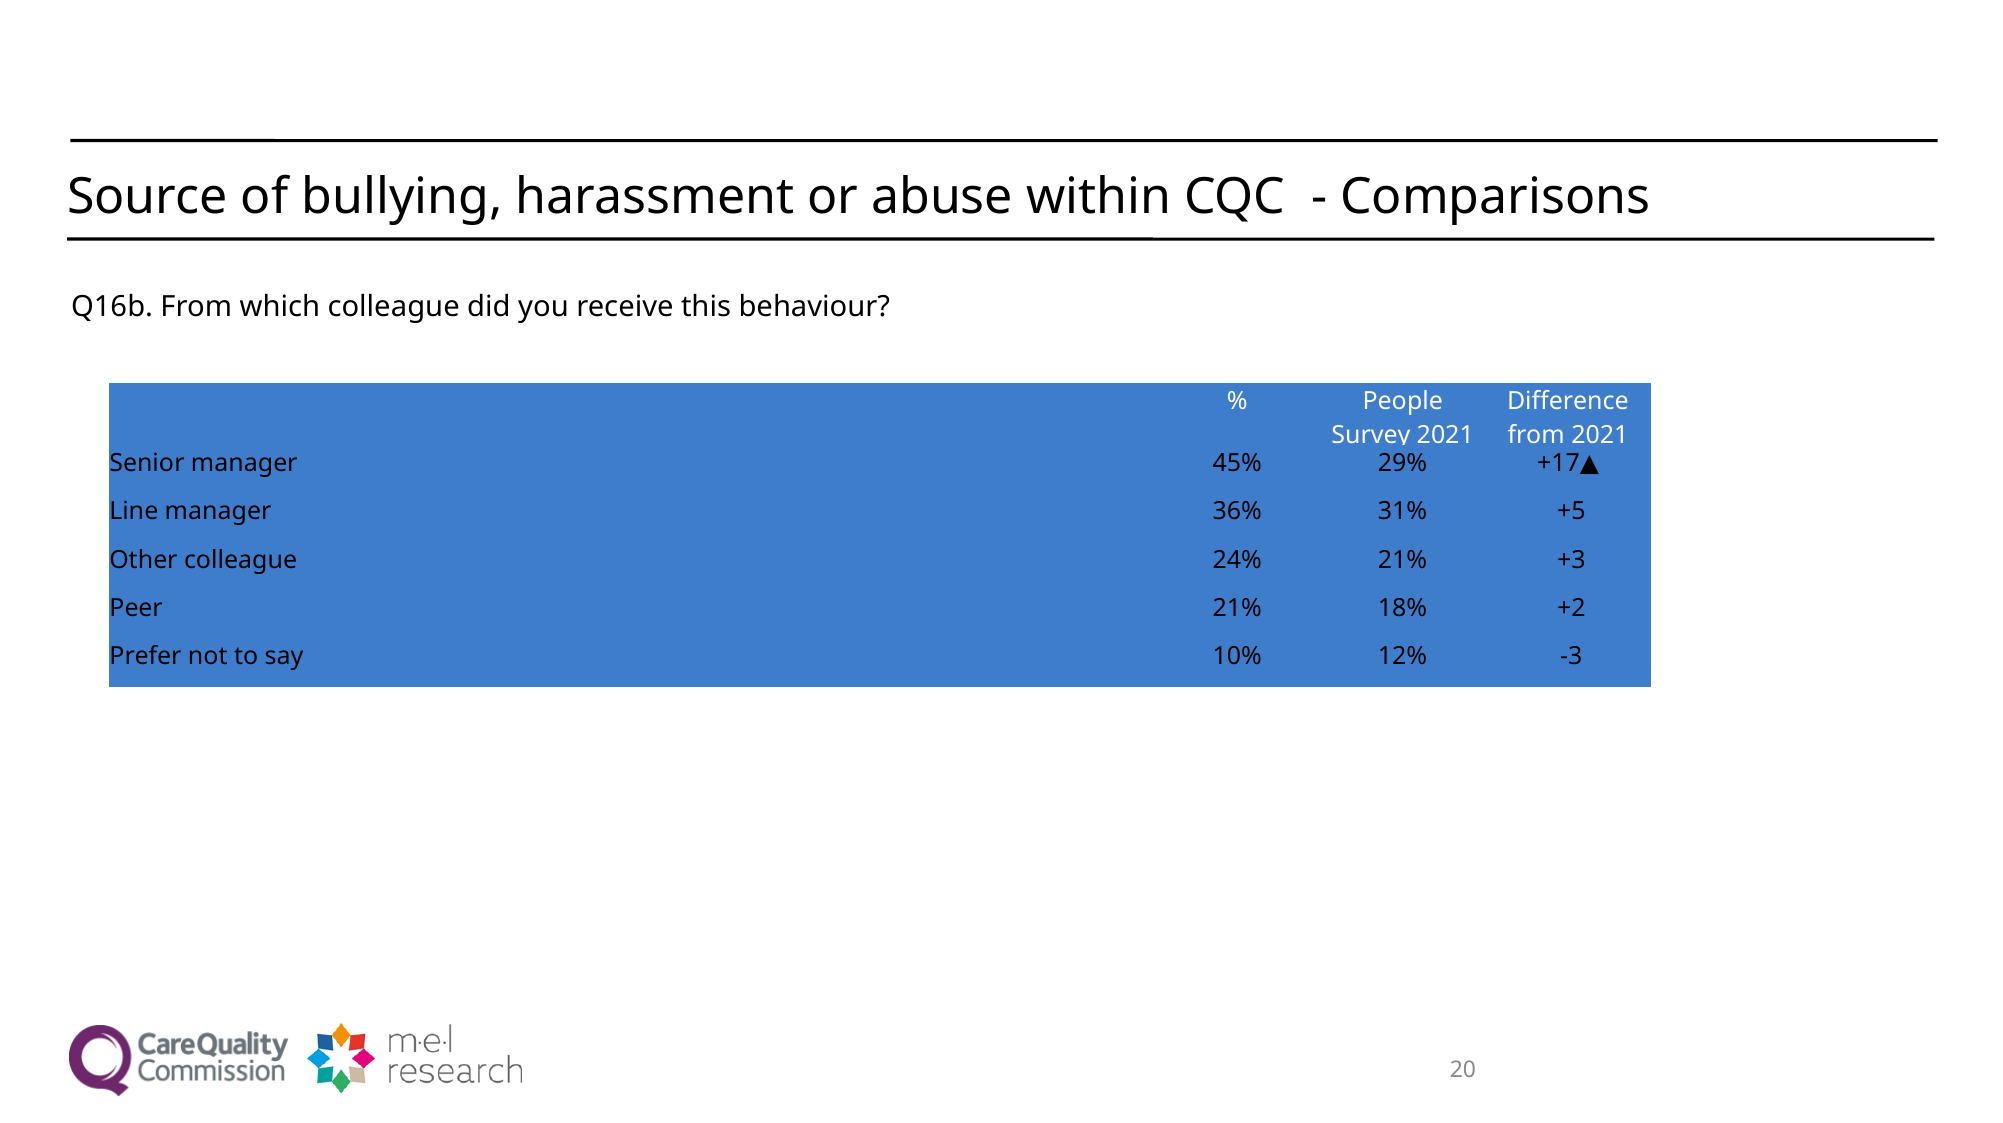

# Source of bullying, harassment or abuse within CQC - Comparisons
Q16b. From which colleague did you receive this behaviour?
| | % | People Survey 2021 | Difference from 2021 |
| --- | --- | --- | --- |
| Senior manager | 45% | 29% | +17▲ |
| Line manager | 36% | 31% | +5 |
| Other colleague | 24% | 21% | +3 |
| Peer | 21% | 18% | +2 |
| Prefer not to say | 10% | 12% | -3 |